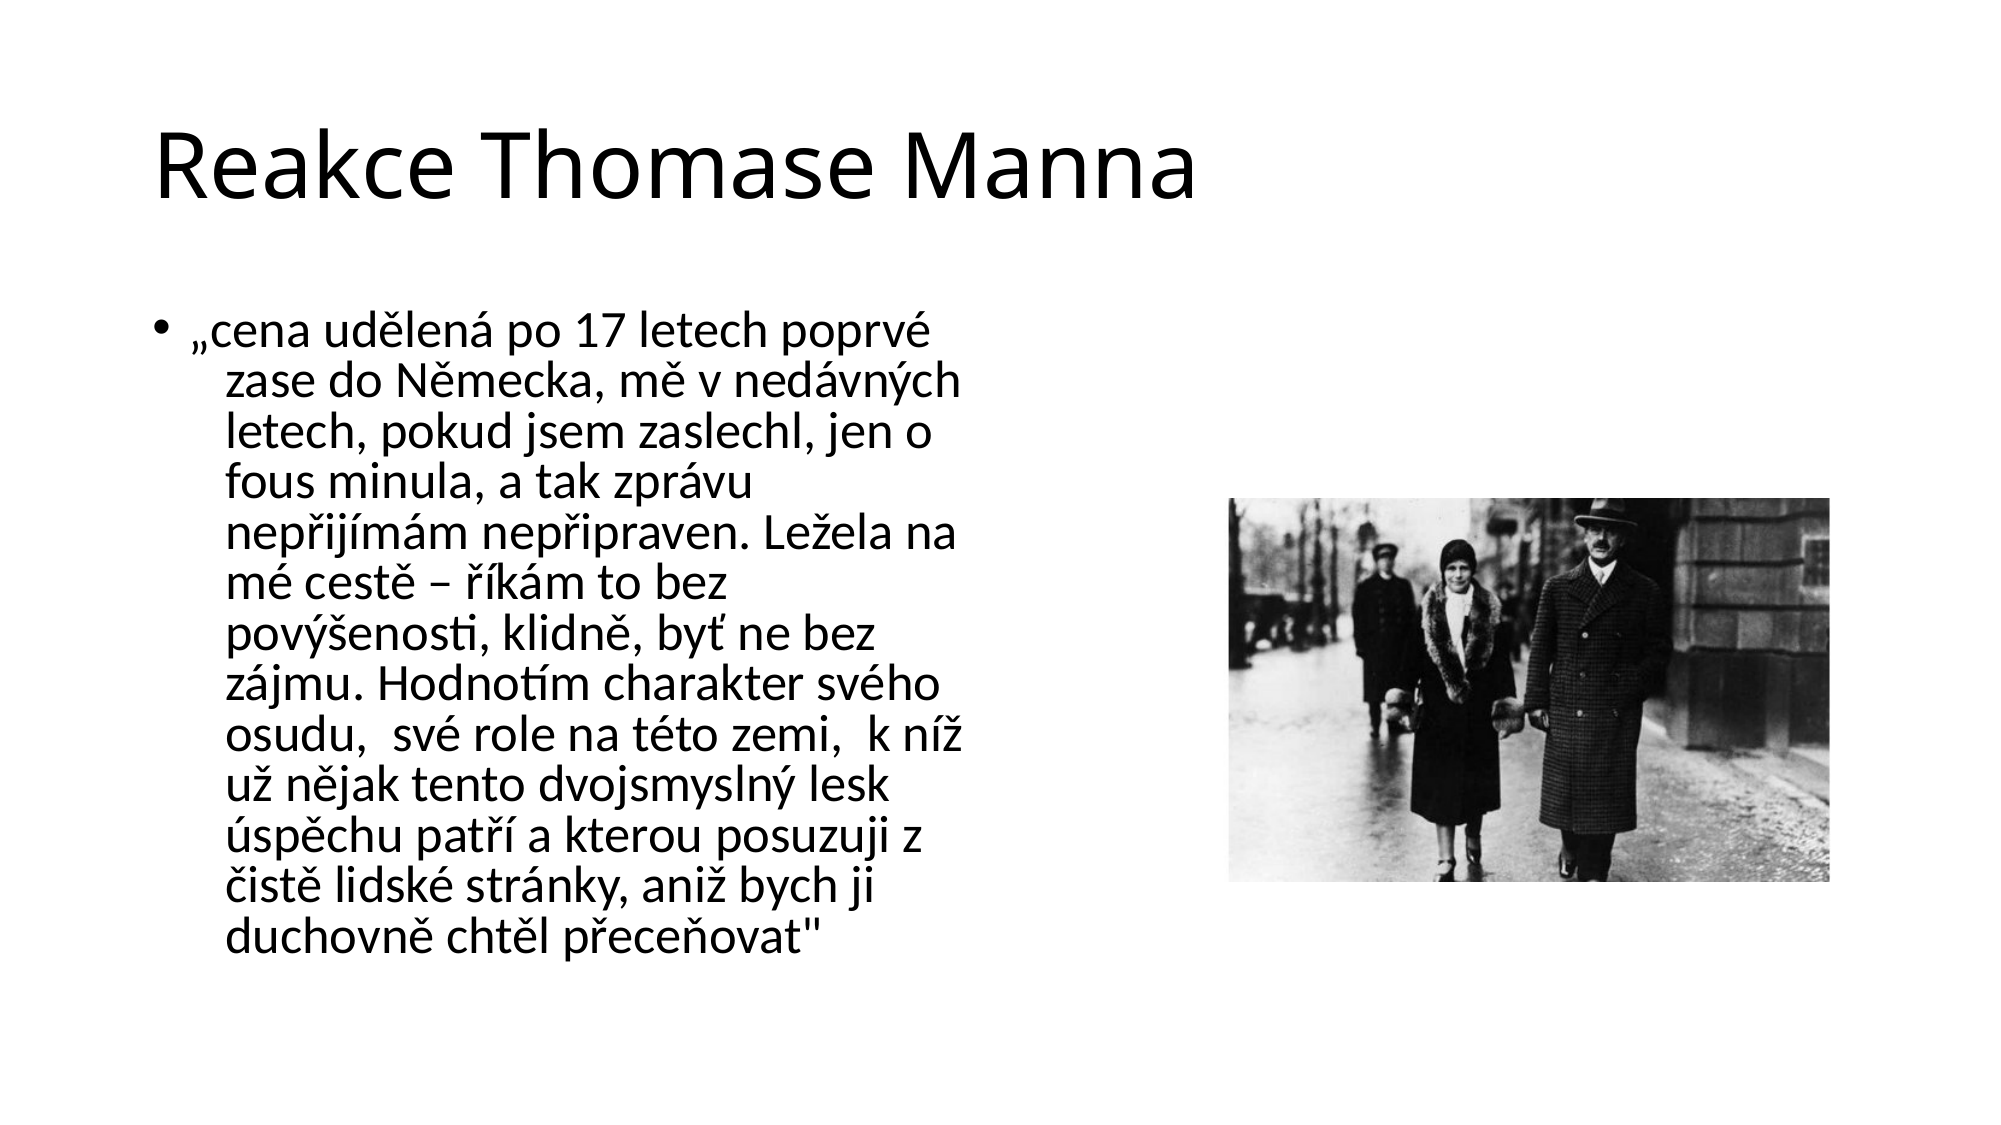

# Reakce Thomase Manna
„cena udělená po 17 letech poprvé zase do Německa, mě v nedávných letech, pokud jsem zaslechl, jen o fous minula, a tak zprávu nepřijímám nepřipraven. Ležela na mé cestě – říkám to bez povýšenosti, klidně, byť ne bez zájmu. Hodnotím charakter svého osudu, své role na této zemi, k níž už nějak tento dvojsmyslný lesk úspěchu patří a kterou posuzuji z čistě lidské stránky, aniž bych ji duchovně chtěl přeceňovat"